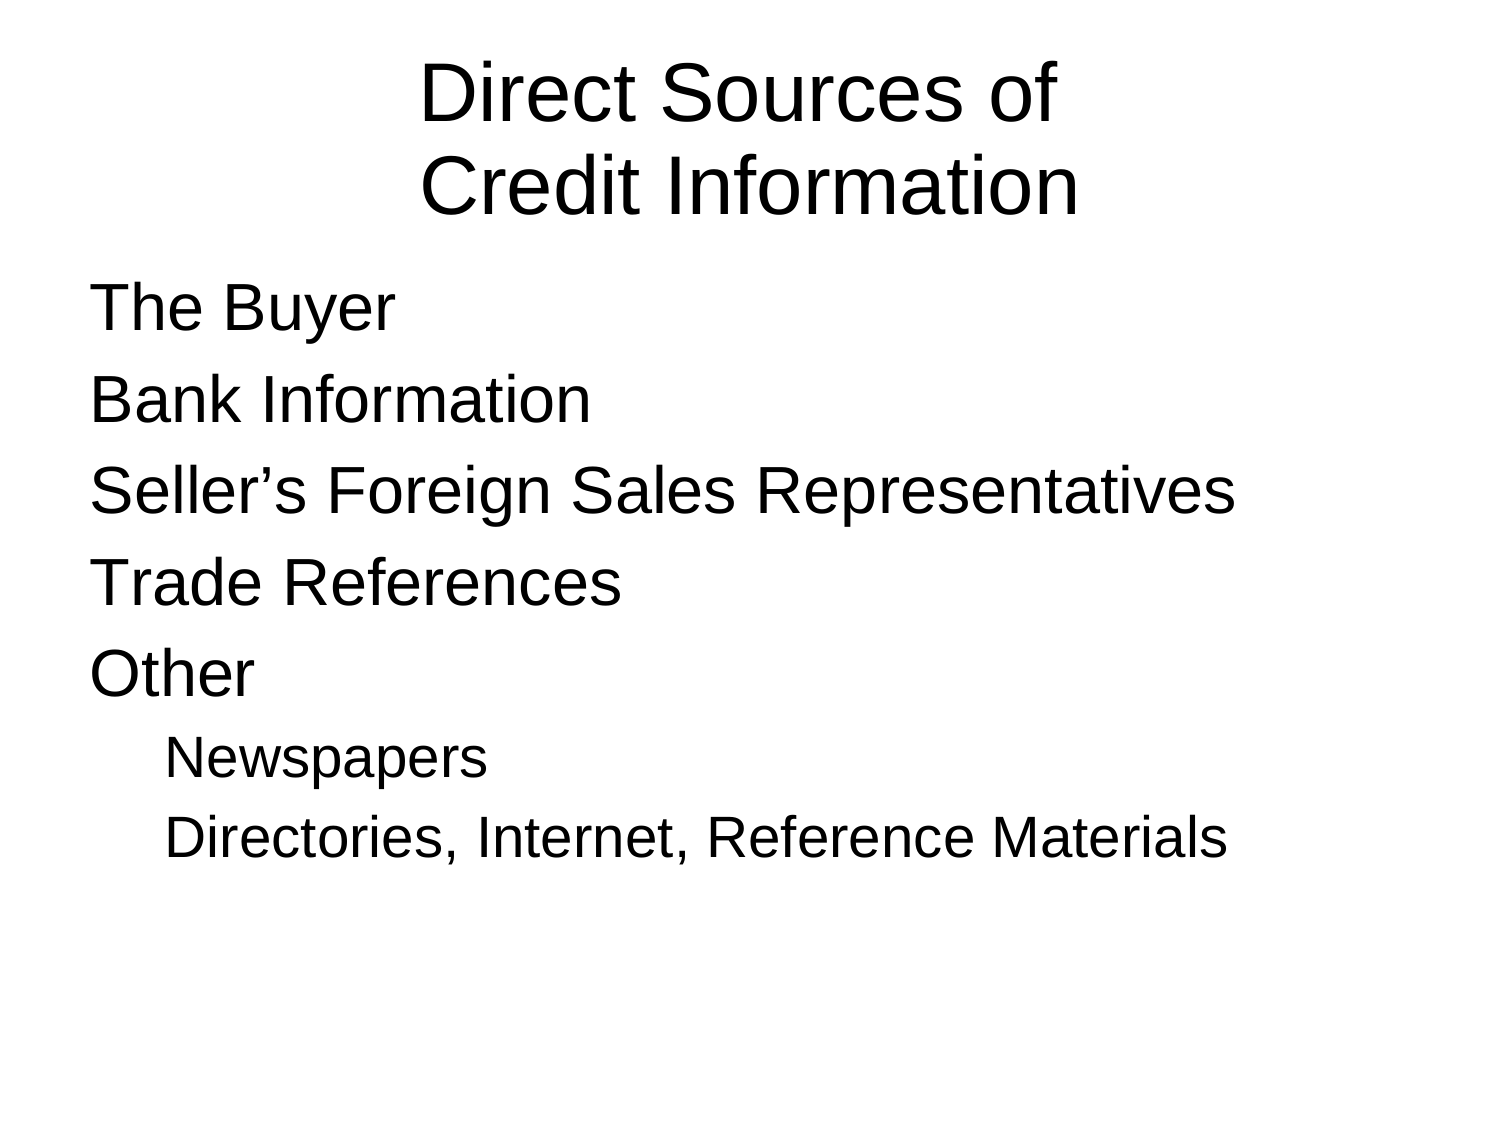

# Direct Sources of Credit Information
The Buyer
Bank Information
Seller’s Foreign Sales Representatives
Trade References
Other
Newspapers
Directories, Internet, Reference Materials